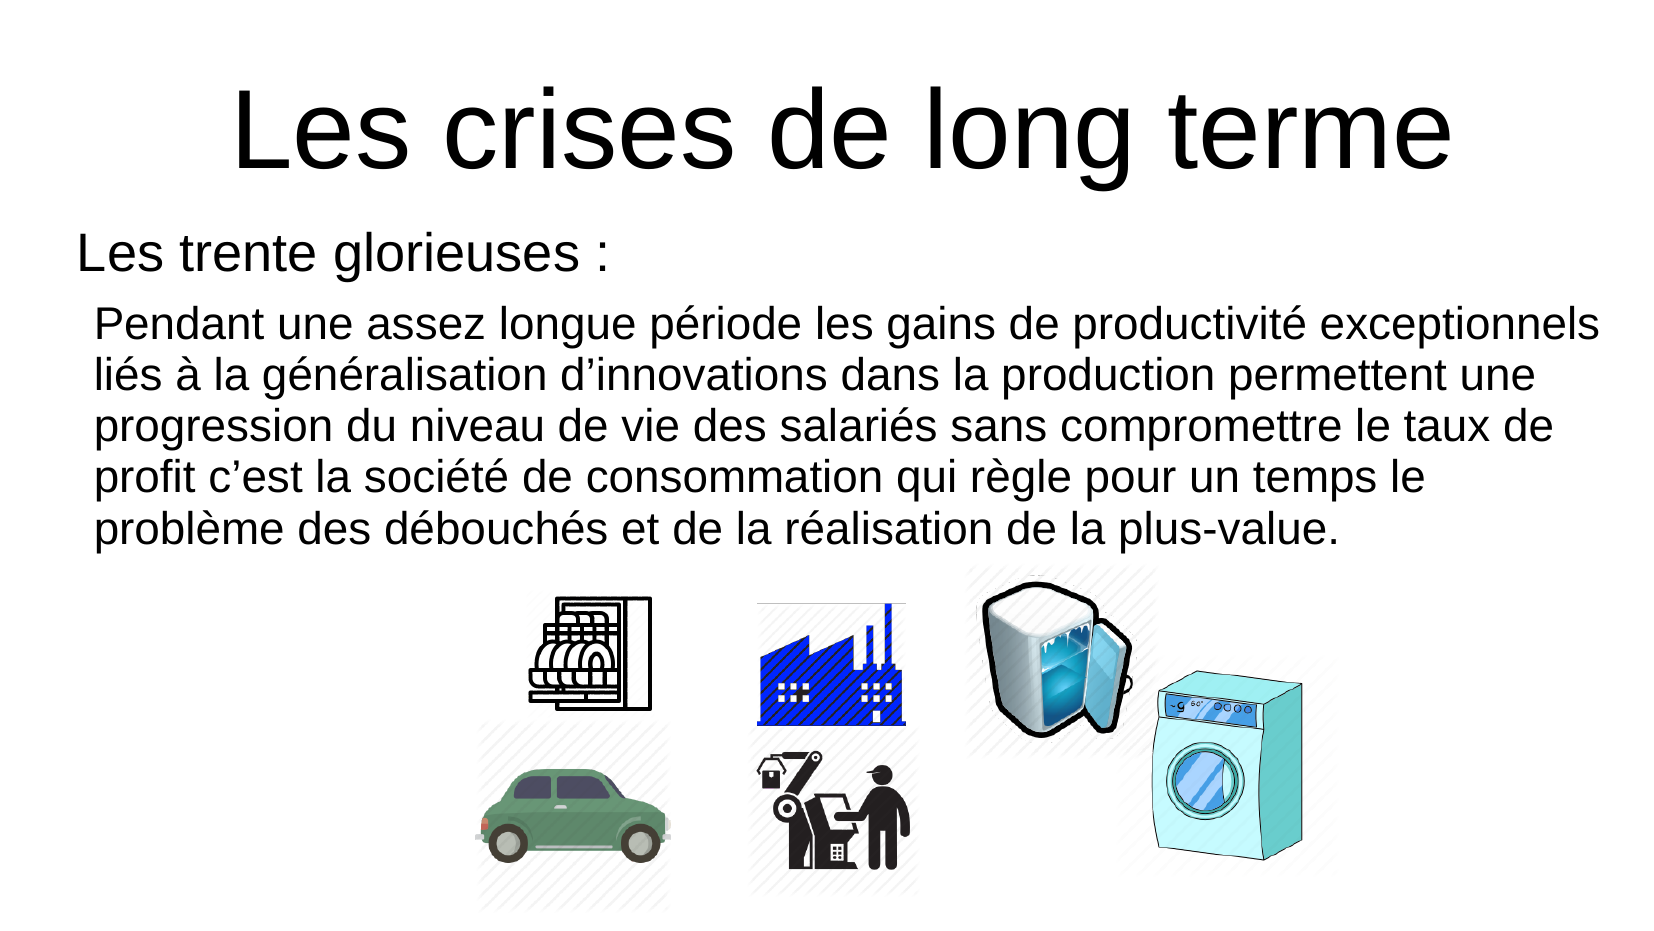

# Les crises de long terme
Les trente glorieuses :
Pendant une assez longue période les gains de productivité exceptionnels liés à la généralisation d’innovations dans la production permettent une progression du niveau de vie des salariés sans compromettre le taux de profit c’est la société de consommation qui règle pour un temps le problème des débouchés et de la réalisation de la plus-value.